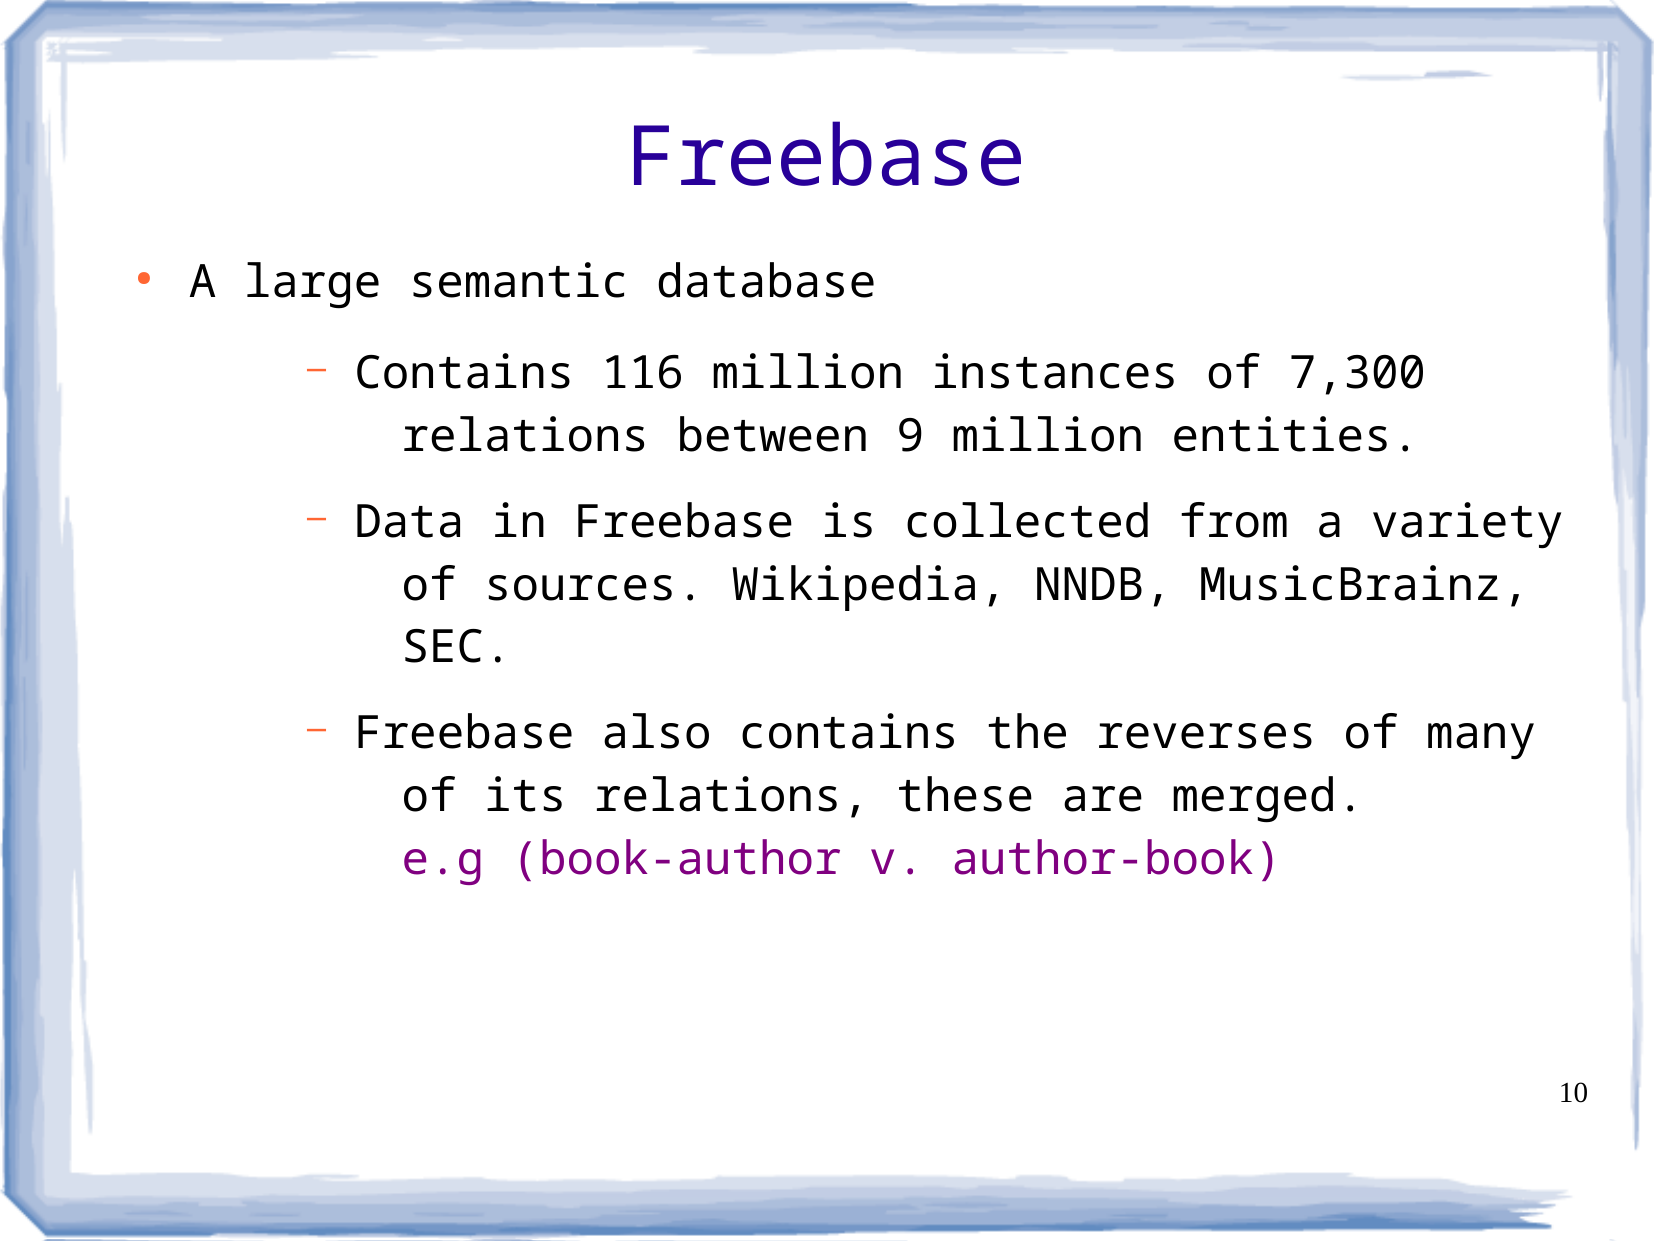

# Freebase
A large semantic database
Contains 116 million instances of 7,300 relations between 9 million entities.
Data in Freebase is collected from a variety of sources. Wikipedia, NNDB, MusicBrainz, SEC.
Freebase also contains the reverses of many of its relations, these are merged.
e.g (book-author v. author-book)
10